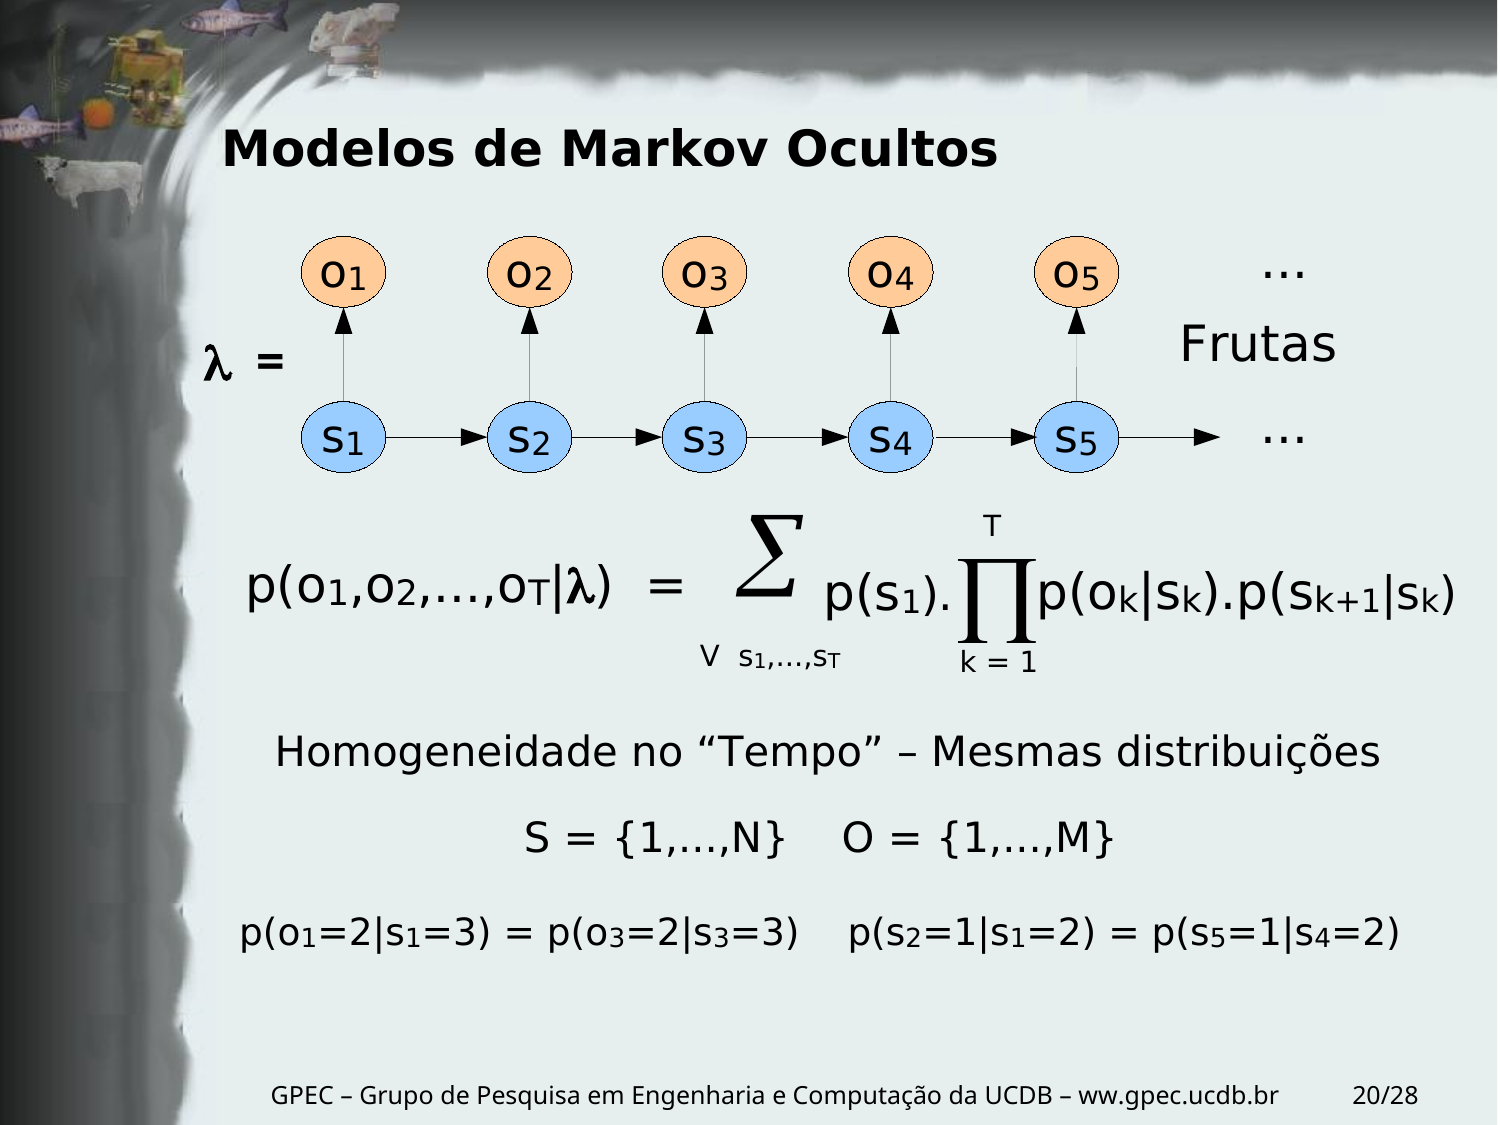

# Modelos de Markov Ocultos
...
o1
o2
o3
o4
o5
Frutas
 =
...
s1
s2
s3
s4
s5
T


p(o1,o2,...,oT|) =
p(ok|sk).p(sk+1|sk)
p(s1).
V s1,...,sT
k = 1
Homogeneidade no “Tempo” – Mesmas distribuições
 S = {1,...,N} O = {1,...,M}
p(o1=2|s1=3) = p(o3=2|s3=3)
p(s2=1|s1=2) = p(s5=1|s4=2)